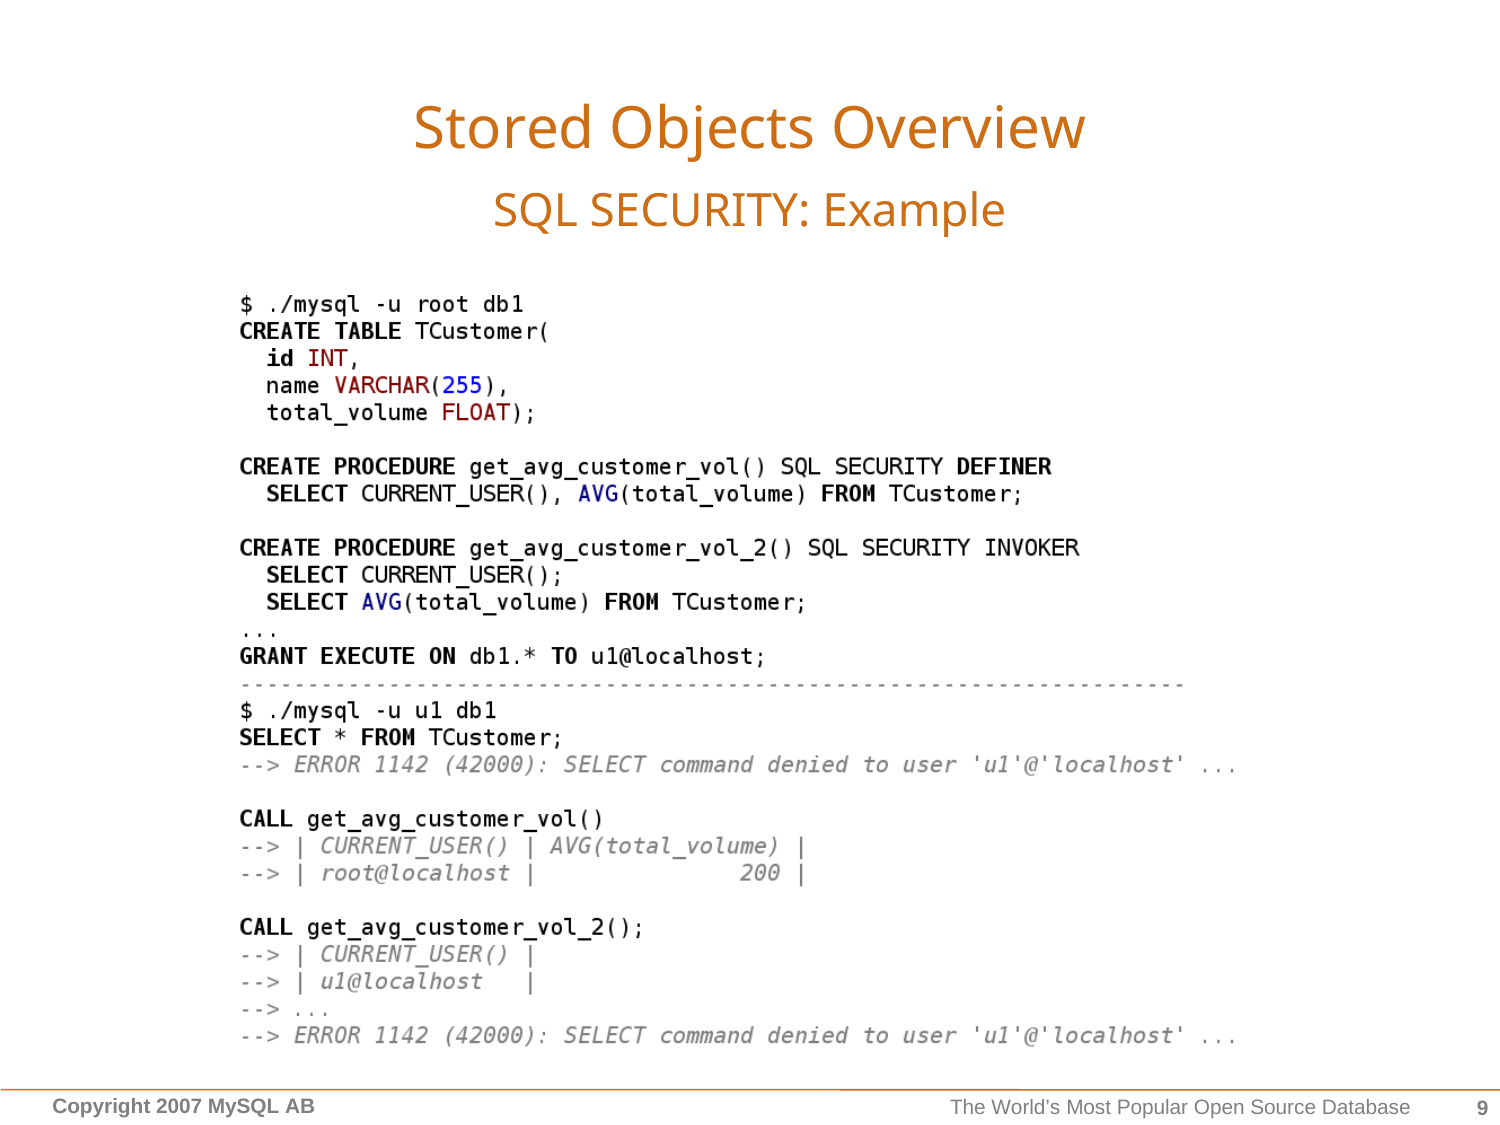

# Stored Objects Overview SQL SECURITY: Example